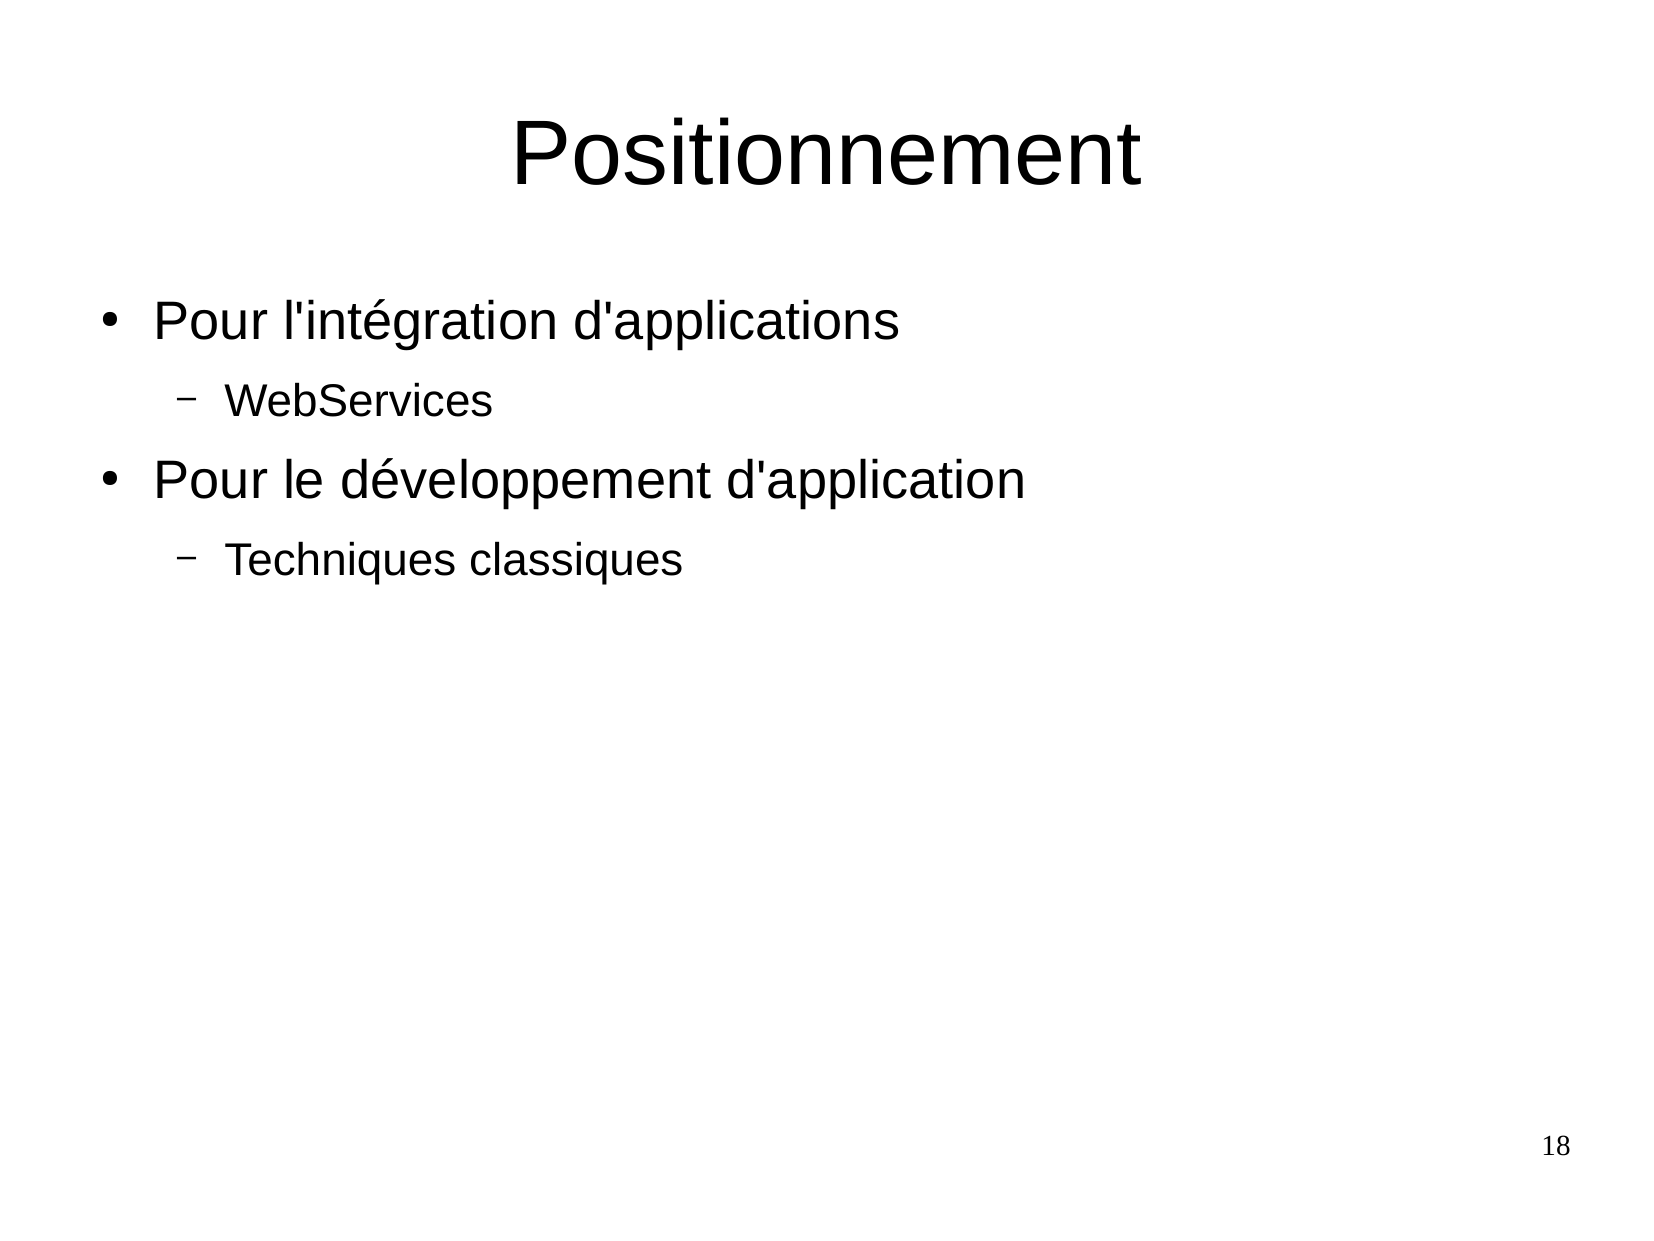

# Positionnement
Pour l'intégration d'applications
WebServices
Pour le développement d'application
Techniques classiques
18